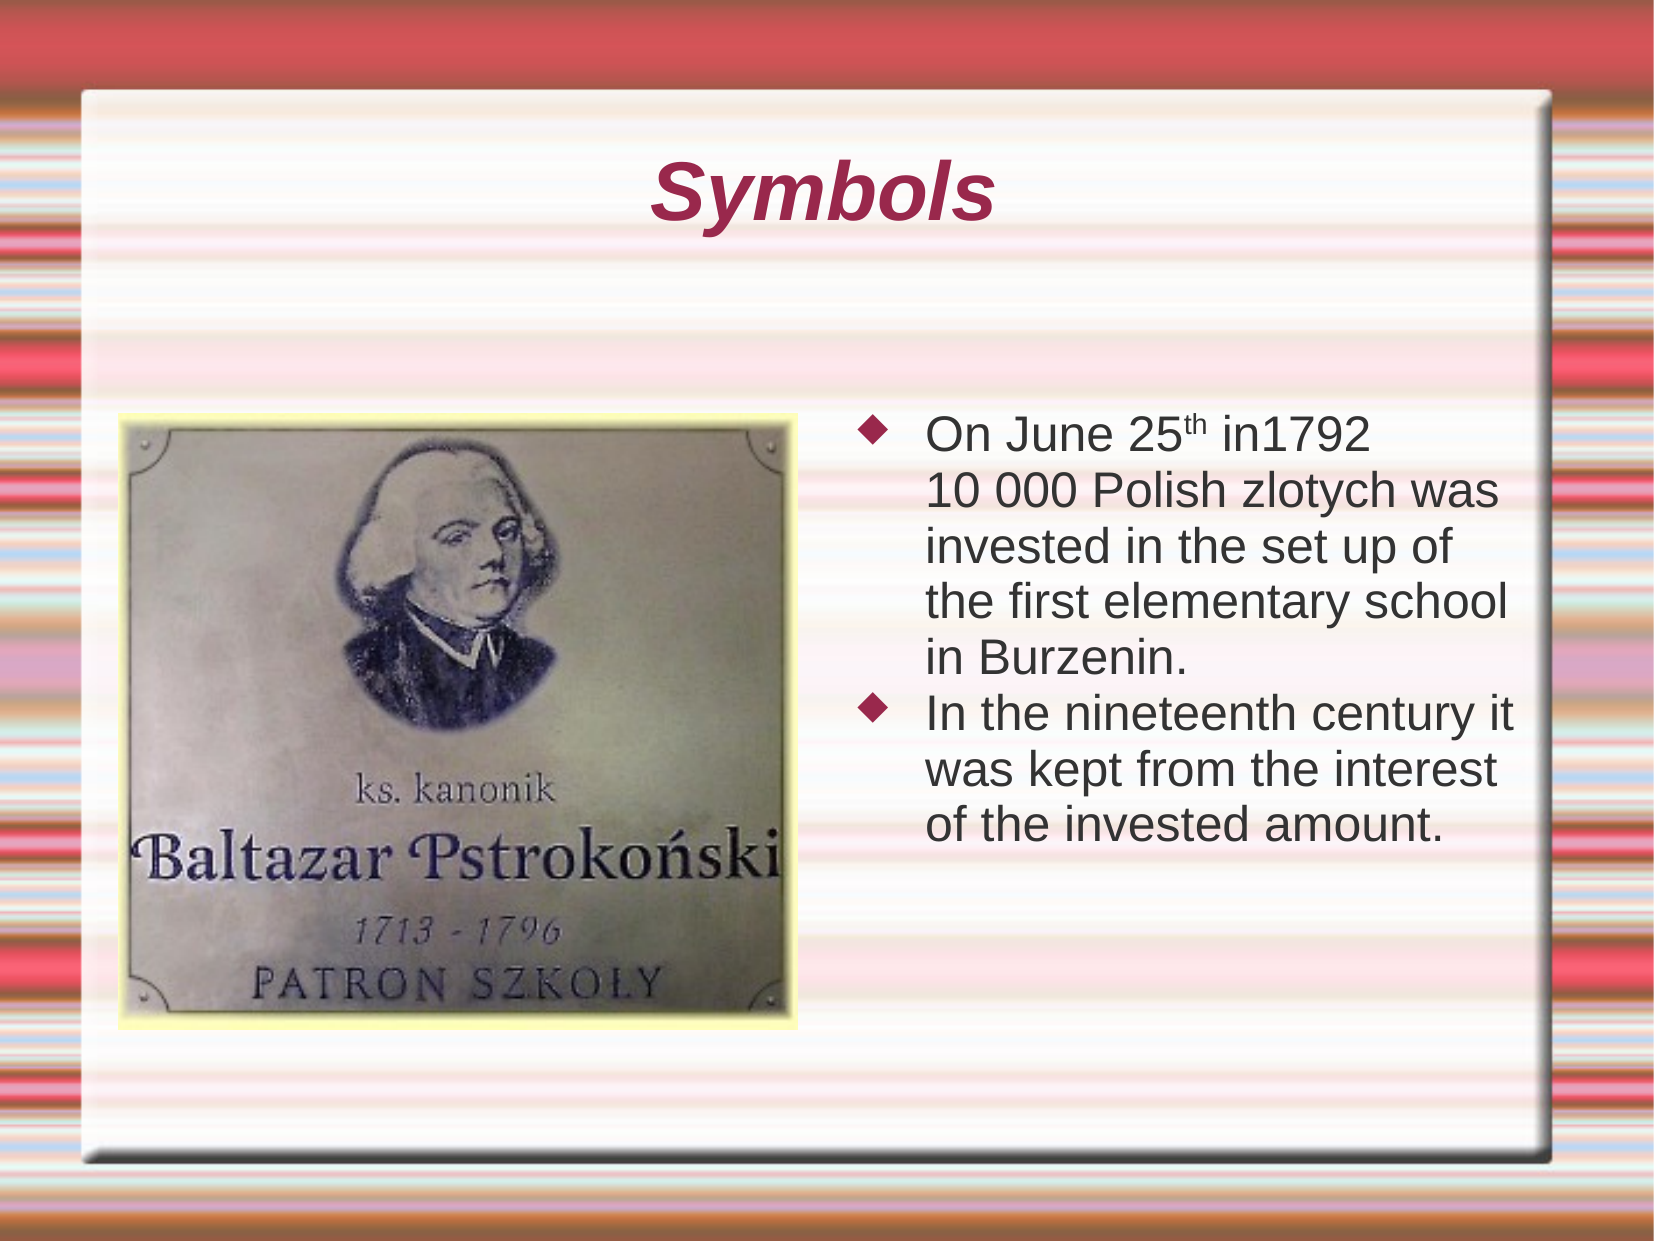

# Symbols
On June 25th in1792
10 000 Polish zlotych was invested in the set up of the first elementary school in Burzenin.
In the nineteenth century it was kept from the interest of the invested amount.